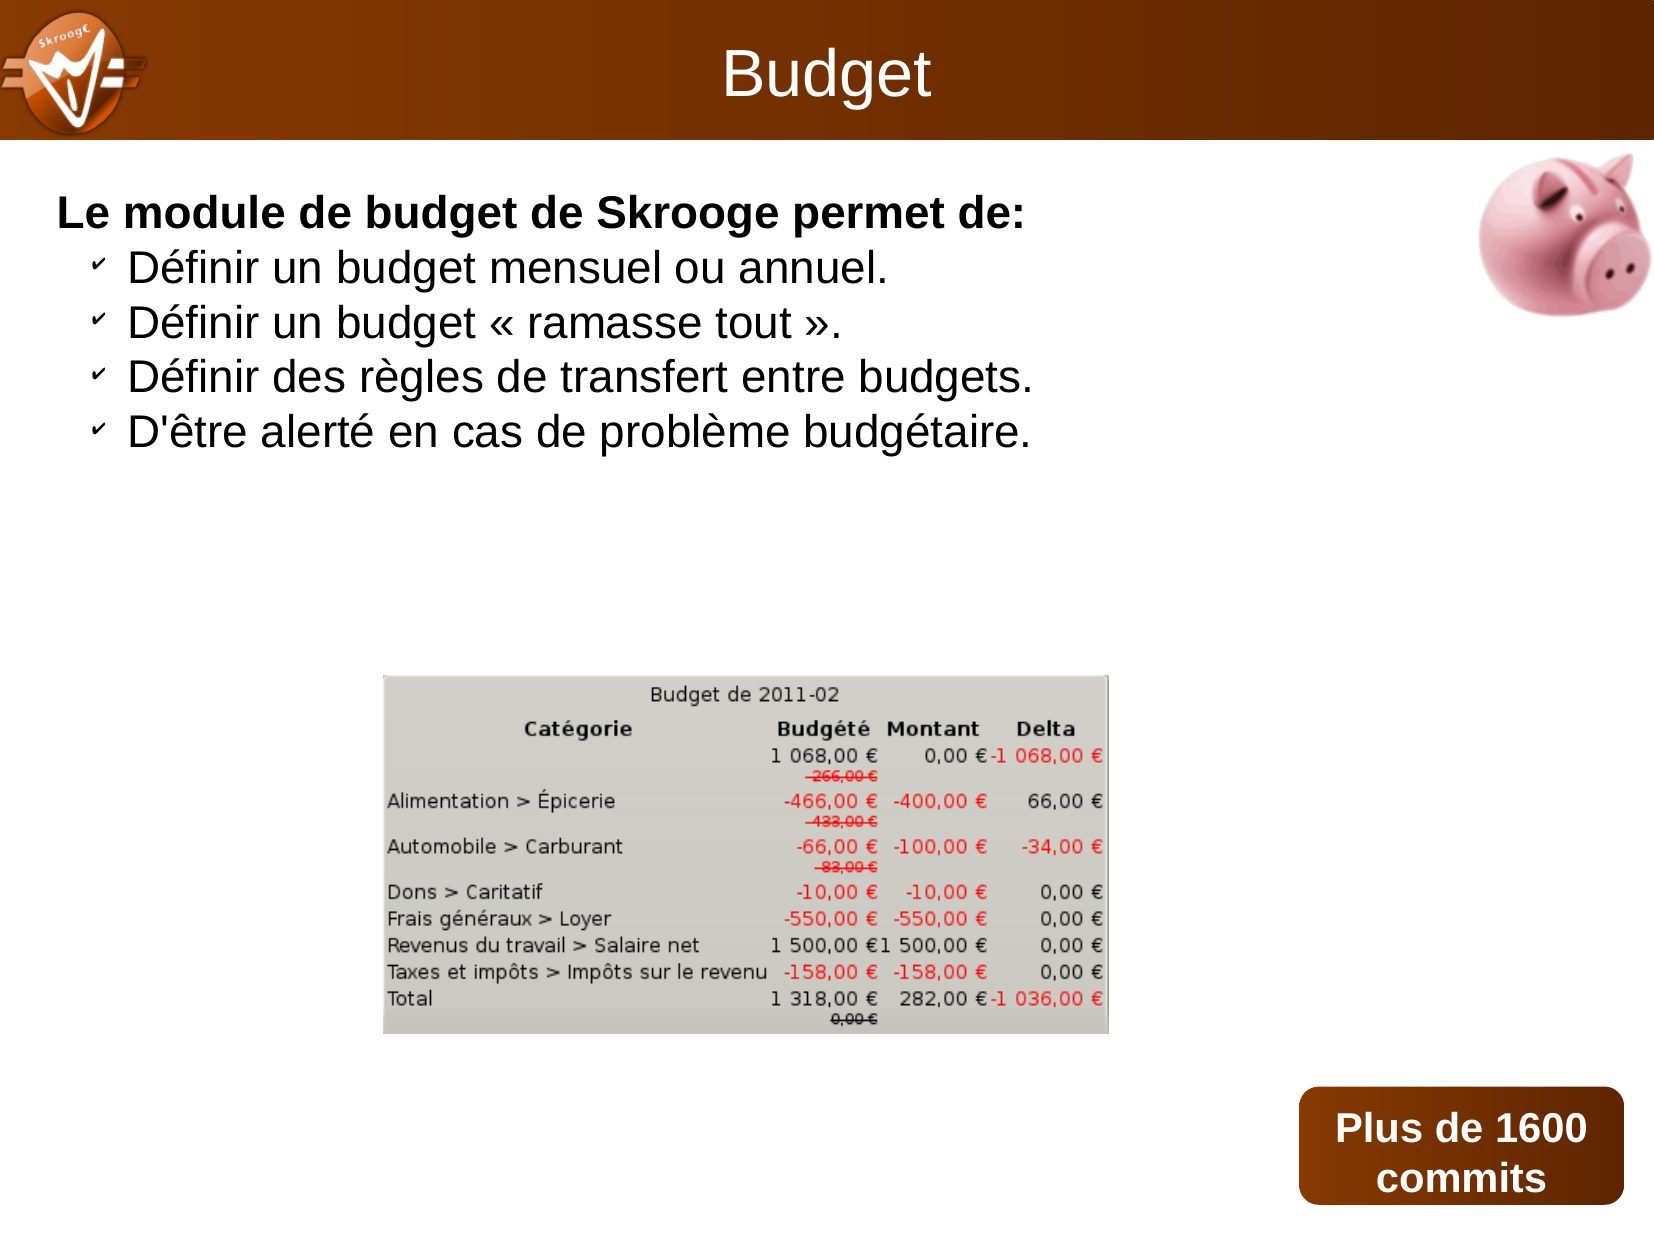

# Budget
Le module de budget de Skrooge permet de:
Définir un budget mensuel ou annuel.
Définir un budget « ramasse tout ».
Définir des règles de transfert entre budgets.
D'être alerté en cas de problème budgétaire.
Plus de 1600 commits